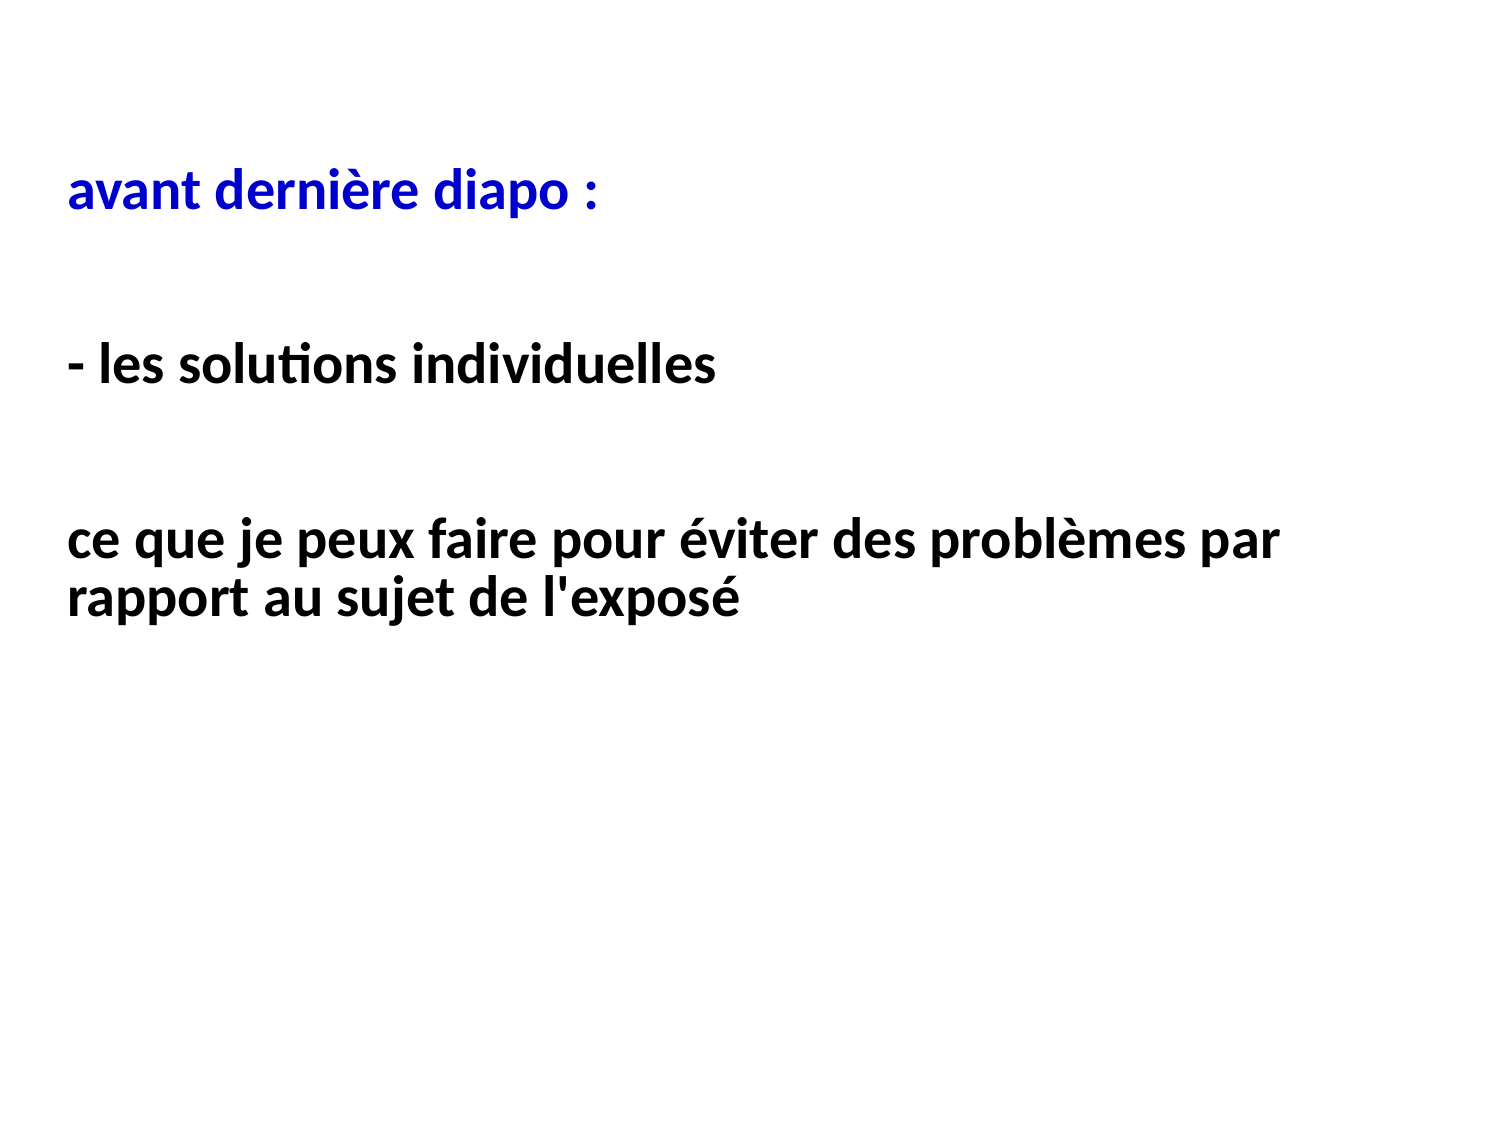

# avant dernière diapo : - les solutions individuelles ce que je peux faire pour éviter des problèmes par rapport au sujet de l'exposé